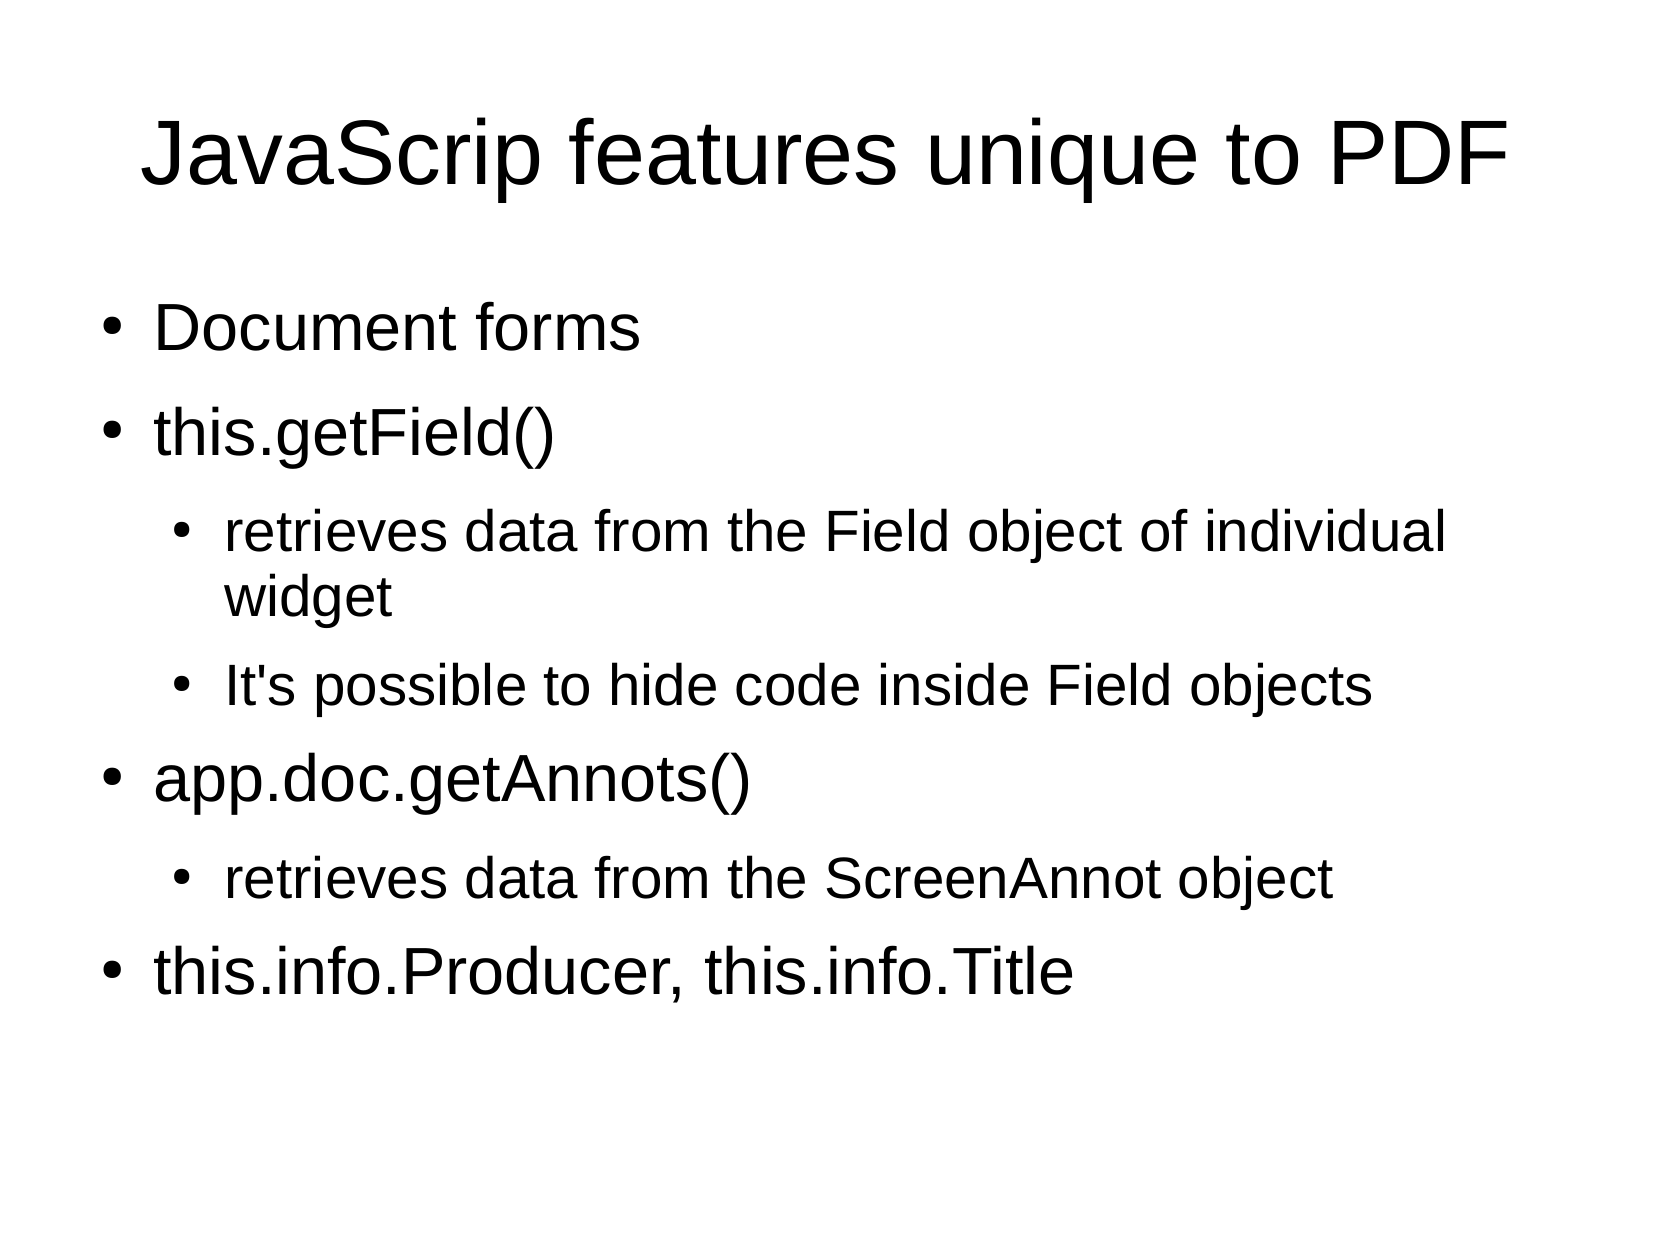

# JavaScrip features unique to PDF
Document forms
this.getField()
retrieves data from the Field object of individual widget
It's possible to hide code inside Field objects
app.doc.getAnnots()
retrieves data from the ScreenAnnot object
this.info.Producer, this.info.Title